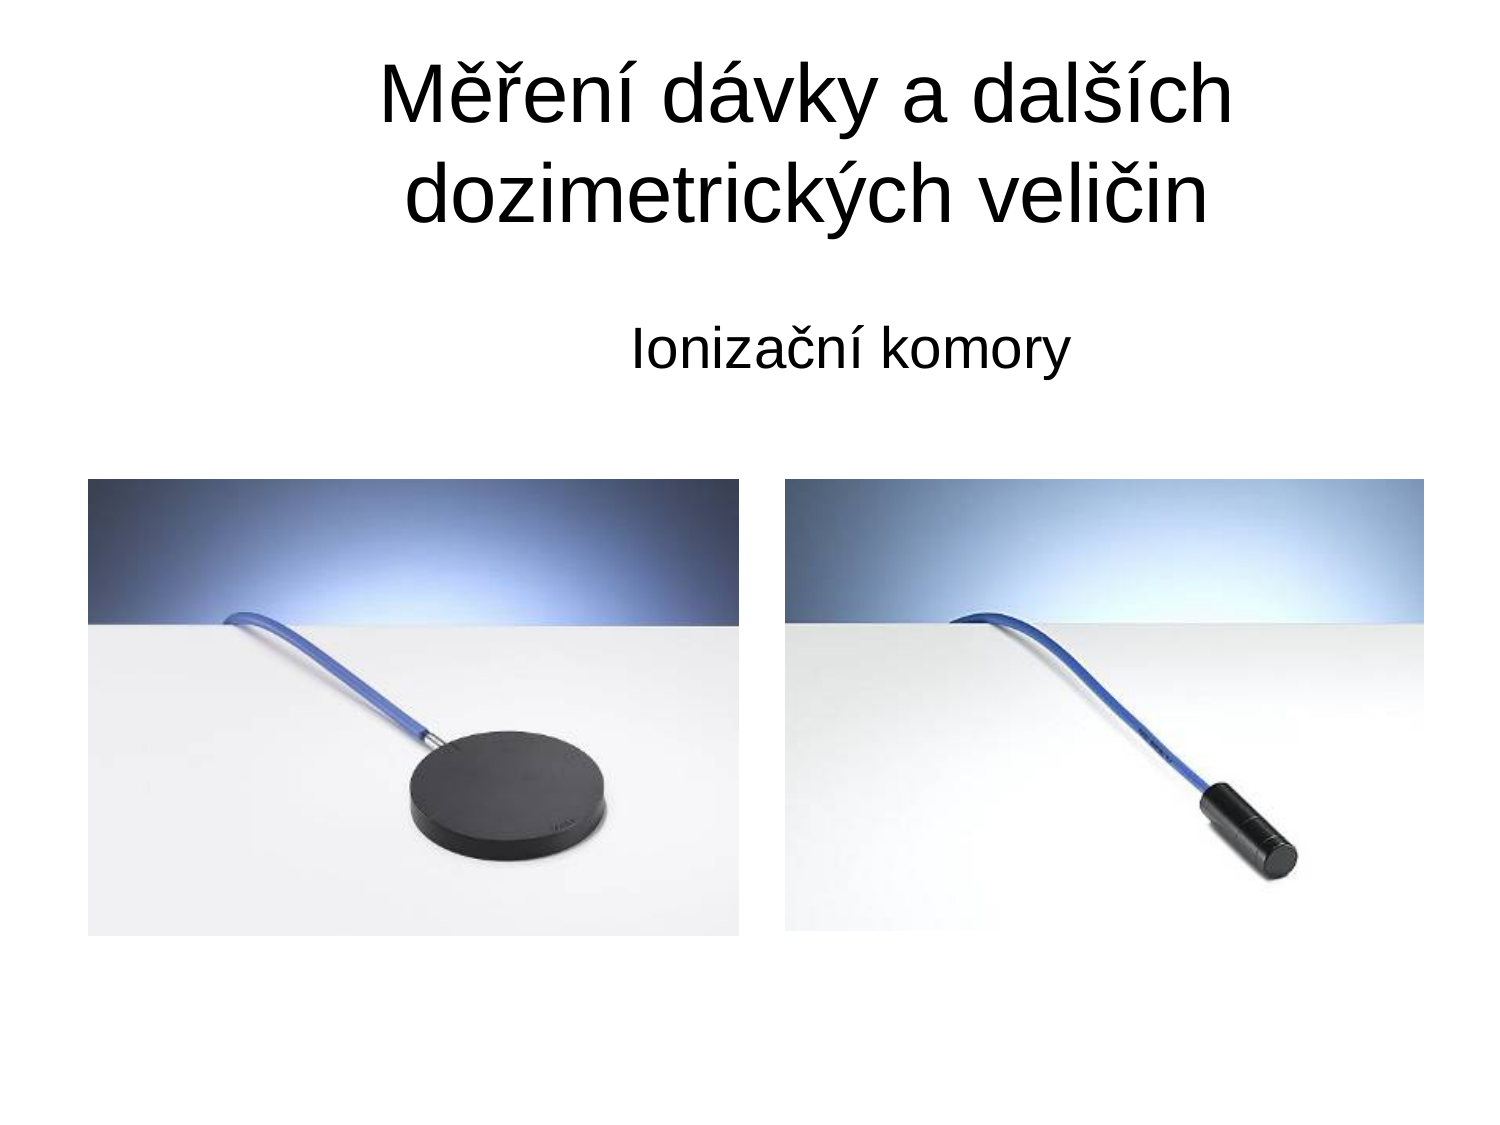

# Měření dávky a dalších dozimetrických veličin
Ionizační komory